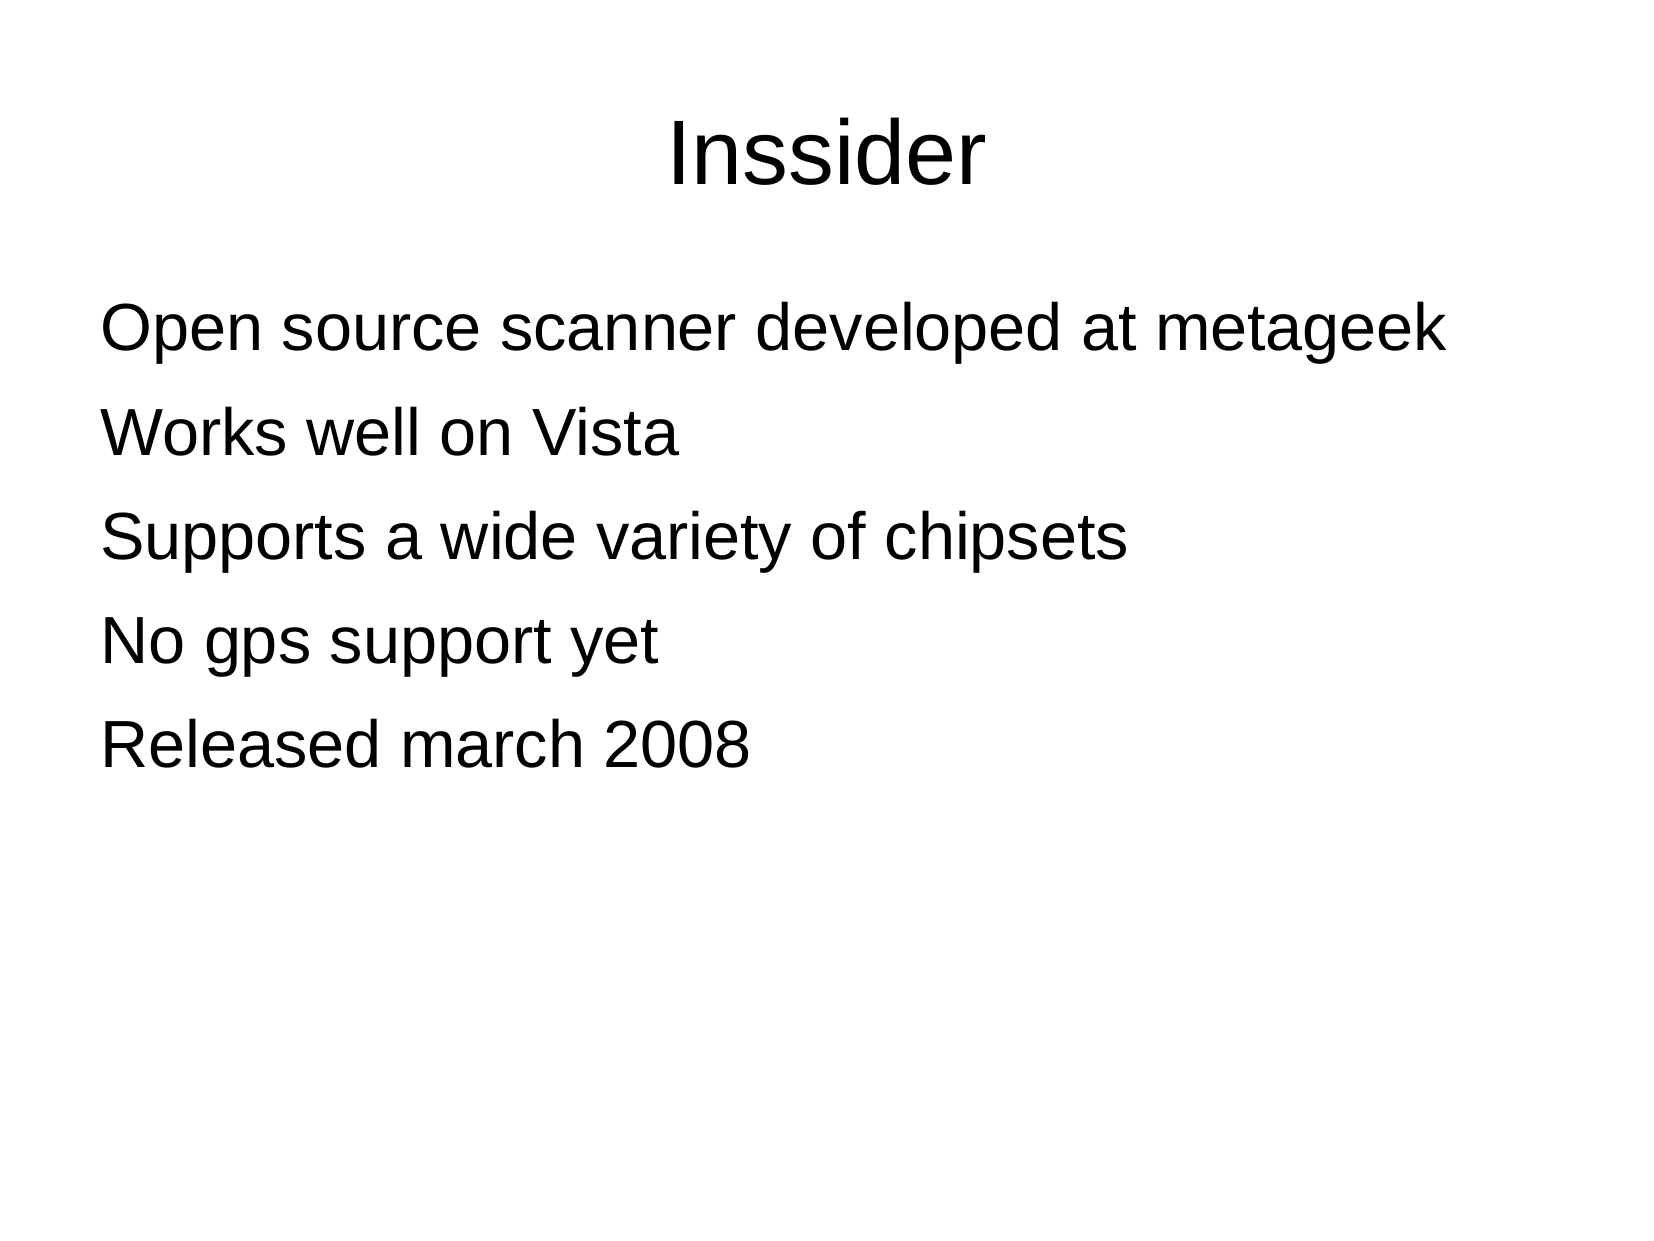

# Inssider
Open source scanner developed at metageek
Works well on Vista
Supports a wide variety of chipsets
No gps support yet
Released march 2008